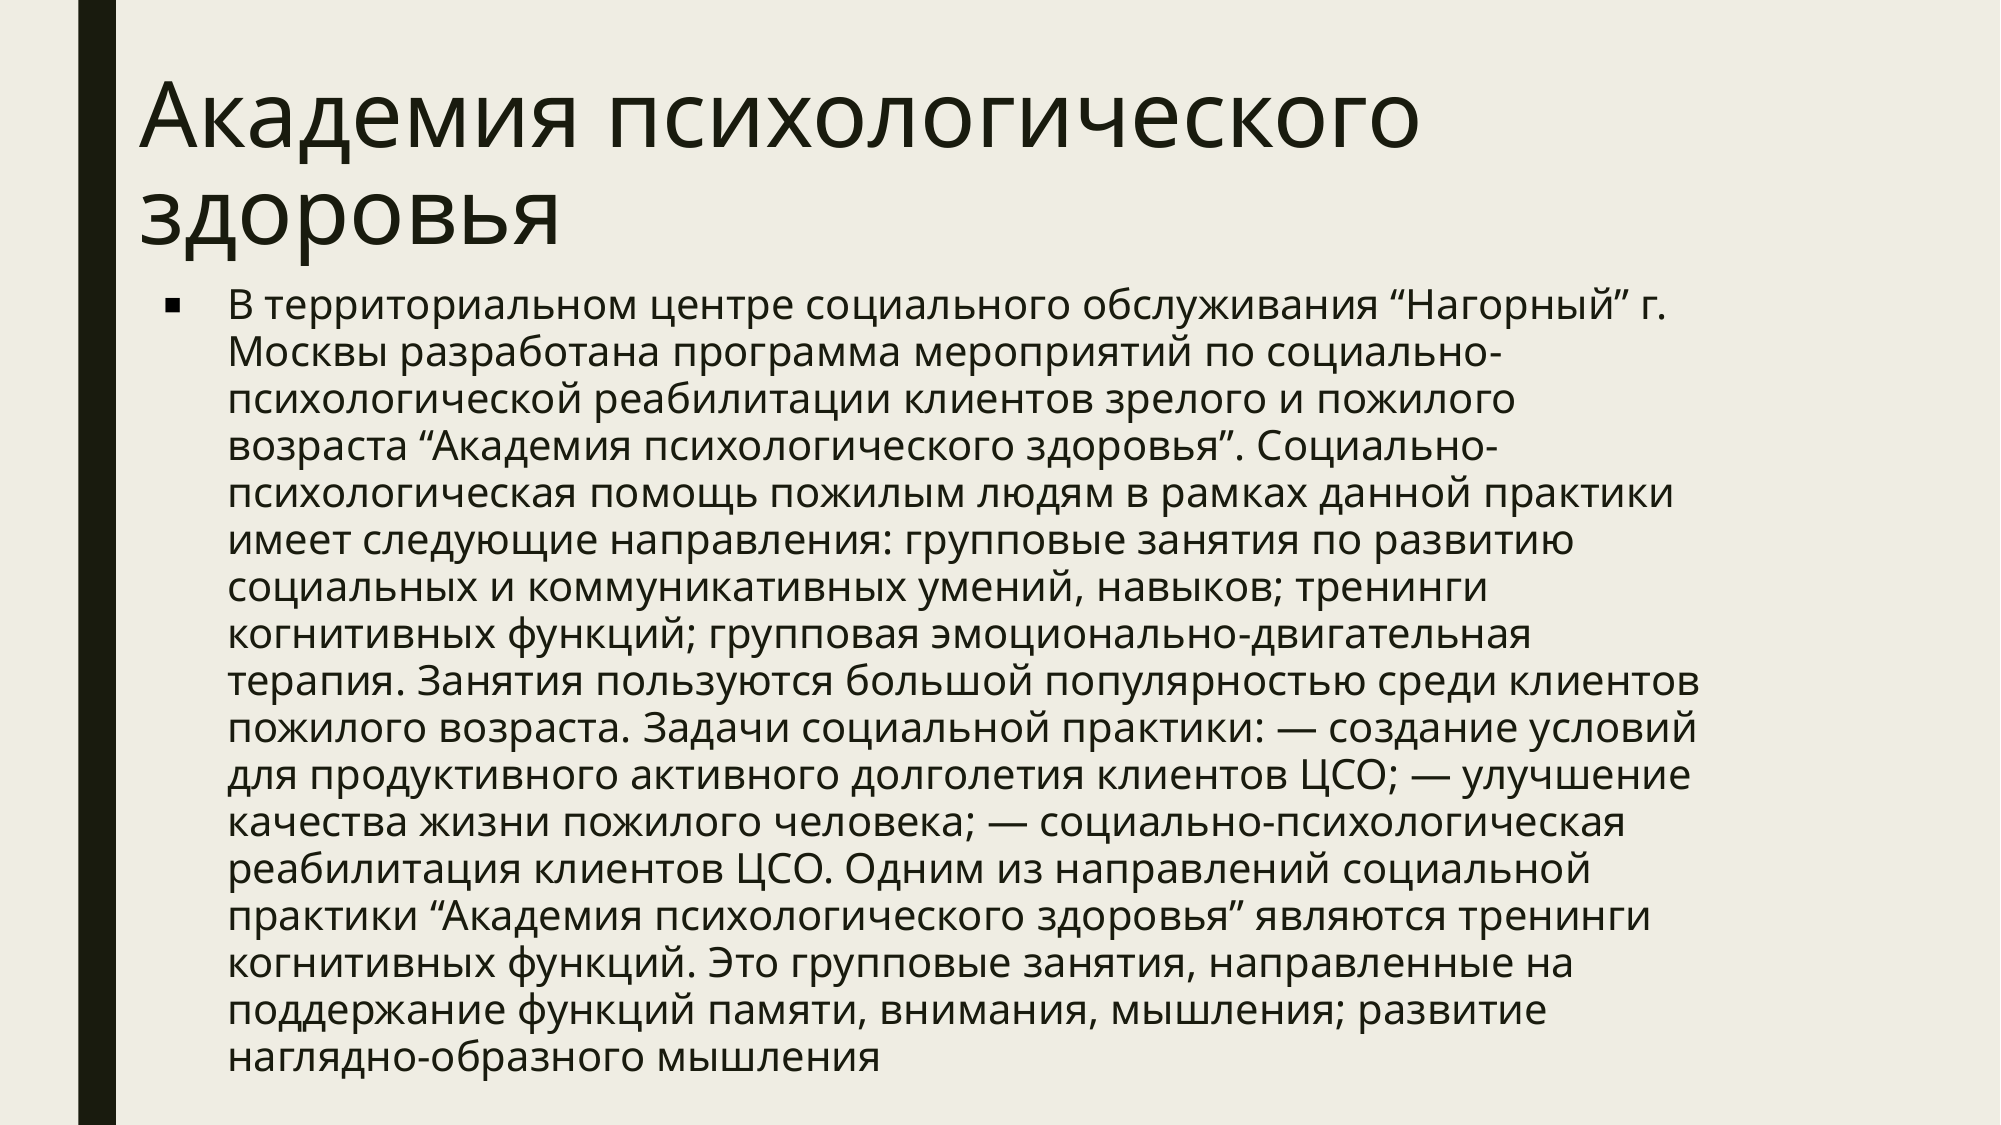

# Академия психологического здоровья
В территориальном центре социального обслуживания “Нагорный” г. Москвы разработана программа мероприятий по социально-психологической реабилитации клиентов зрелого и пожилого возраста “Академия психологического здоровья”. Социально-психологическая помощь пожилым людям в рамках данной практики имеет следующие направления: групповые занятия по развитию социальных и коммуникативных умений, навыков; тренинги когнитивных функций; групповая эмоционально-двигательная терапия. Занятия пользуются большой популярностью среди клиентов пожилого возраста. Задачи социальной практики: — создание условий для продуктивного активного долголетия клиентов ЦСО; — улучшение качества жизни пожилого человека; — социально-психологическая реабилитация клиентов ЦСО. Одним из направлений социальной практики “Академия психологического здоровья” являются тренинги когнитивных функций. Это групповые занятия, направленные на поддержание функций памяти, внимания, мышления; развитие наглядно-образного мышления